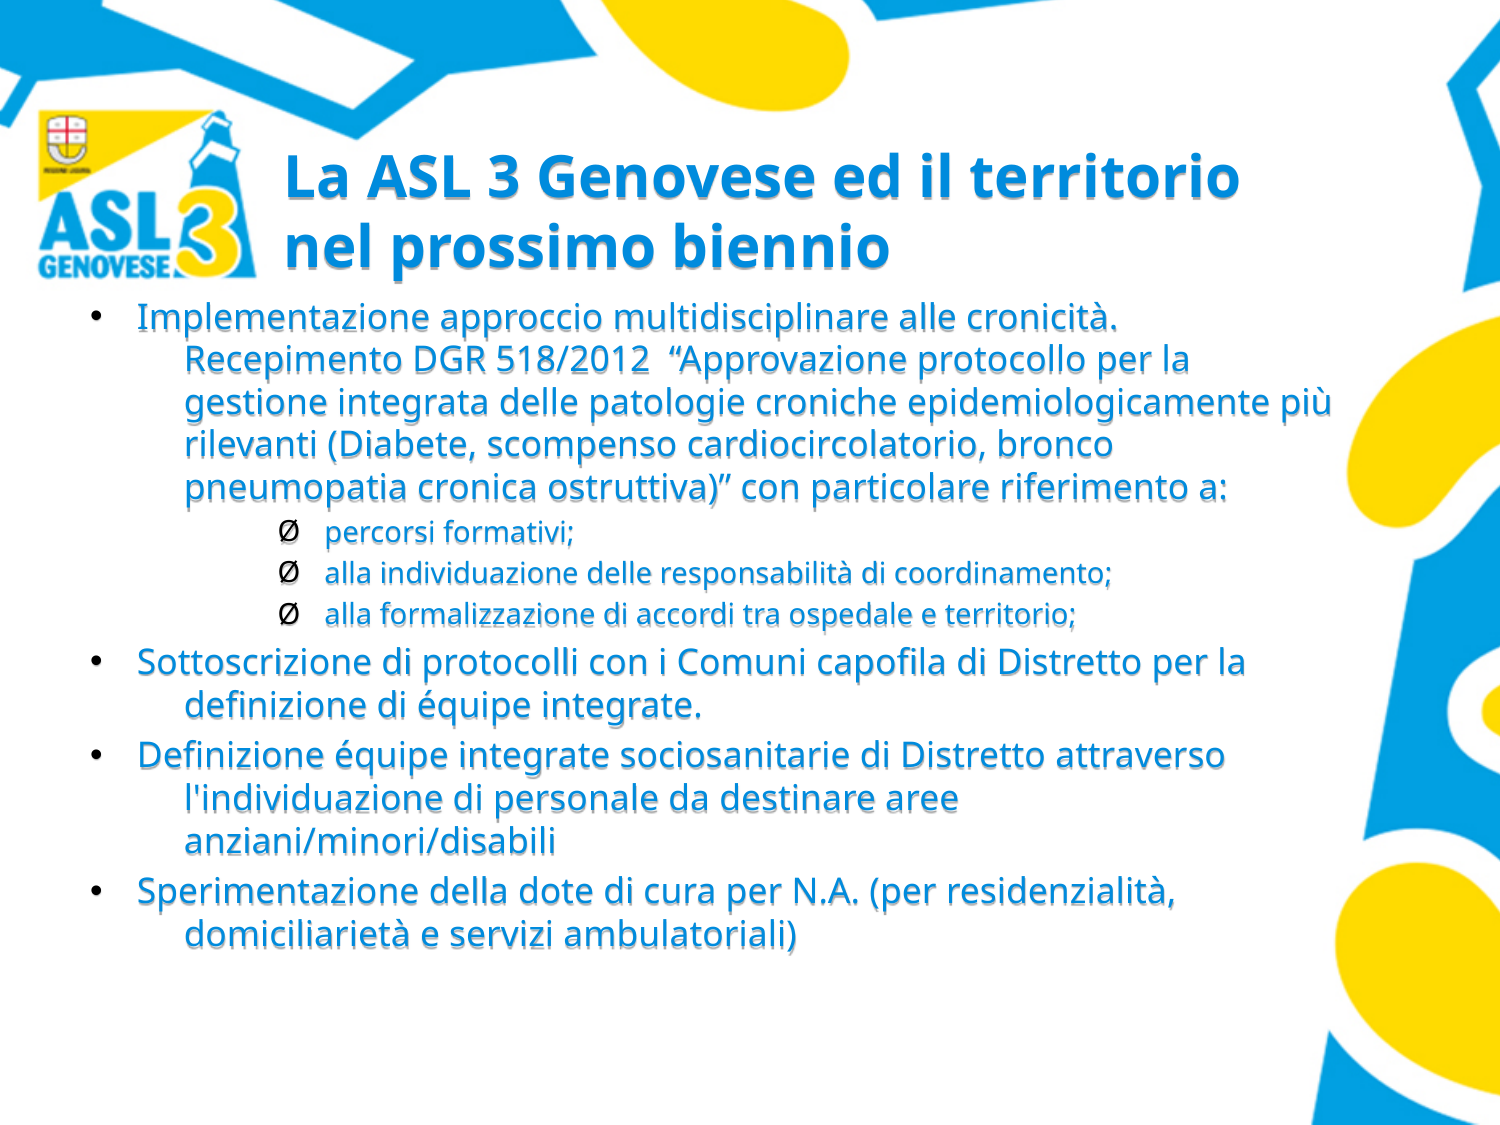

# La ASL 3 Genovese ed il territorio nel prossimo biennio
Implementazione approccio multidisciplinare alle cronicità. Recepimento DGR 518/2012 “Approvazione protocollo per la gestione integrata delle patologie croniche epidemiologicamente più rilevanti (Diabete, scompenso cardiocircolatorio, bronco pneumopatia cronica ostruttiva)” con particolare riferimento a:
percorsi formativi;
alla individuazione delle responsabilità di coordinamento;
alla formalizzazione di accordi tra ospedale e territorio;
Sottoscrizione di protocolli con i Comuni capofila di Distretto per la definizione di équipe integrate.
Definizione équipe integrate sociosanitarie di Distretto attraverso l'individuazione di personale da destinare aree anziani/minori/disabili
Sperimentazione della dote di cura per N.A. (per residenzialità, domiciliarietà e servizi ambulatoriali)